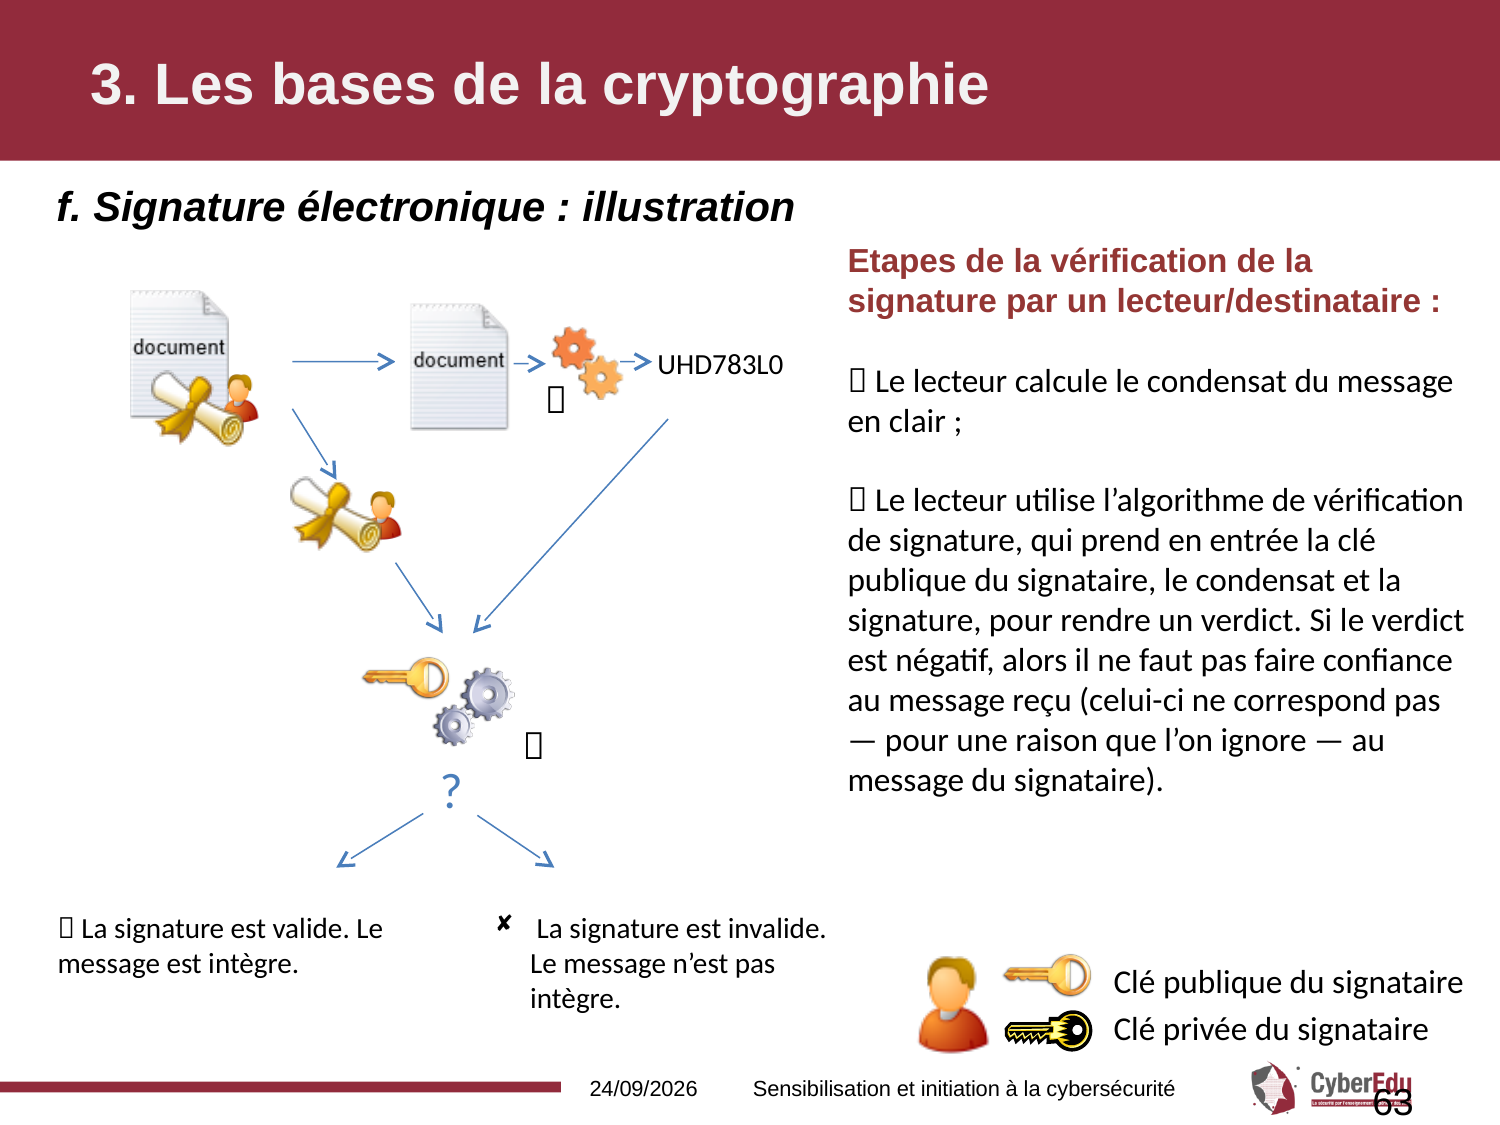

# 3. Les bases de la cryptographie
f. Signature électronique : illustration
Etapes de la vérification de la signature par un lecteur/destinataire :
 Le lecteur calcule le condensat du message en clair ;
 Le lecteur utilise l’algorithme de vérification de signature, qui prend en entrée la clé publique du signataire, le condensat et la signature, pour rendre un verdict. Si le verdict est négatif, alors il ne faut pas faire confiance au message reçu (celui-ci ne correspond pas — pour une raison que l’on ignore — au message du signataire).
UHD783L0


?
 La signature est valide. Le message est intègre.
 La signature est invalide. Le message n’est pas intègre.
Clé publique du signataire
Clé privée du signataire
Sensibilisation et initiation à la cybersécurité